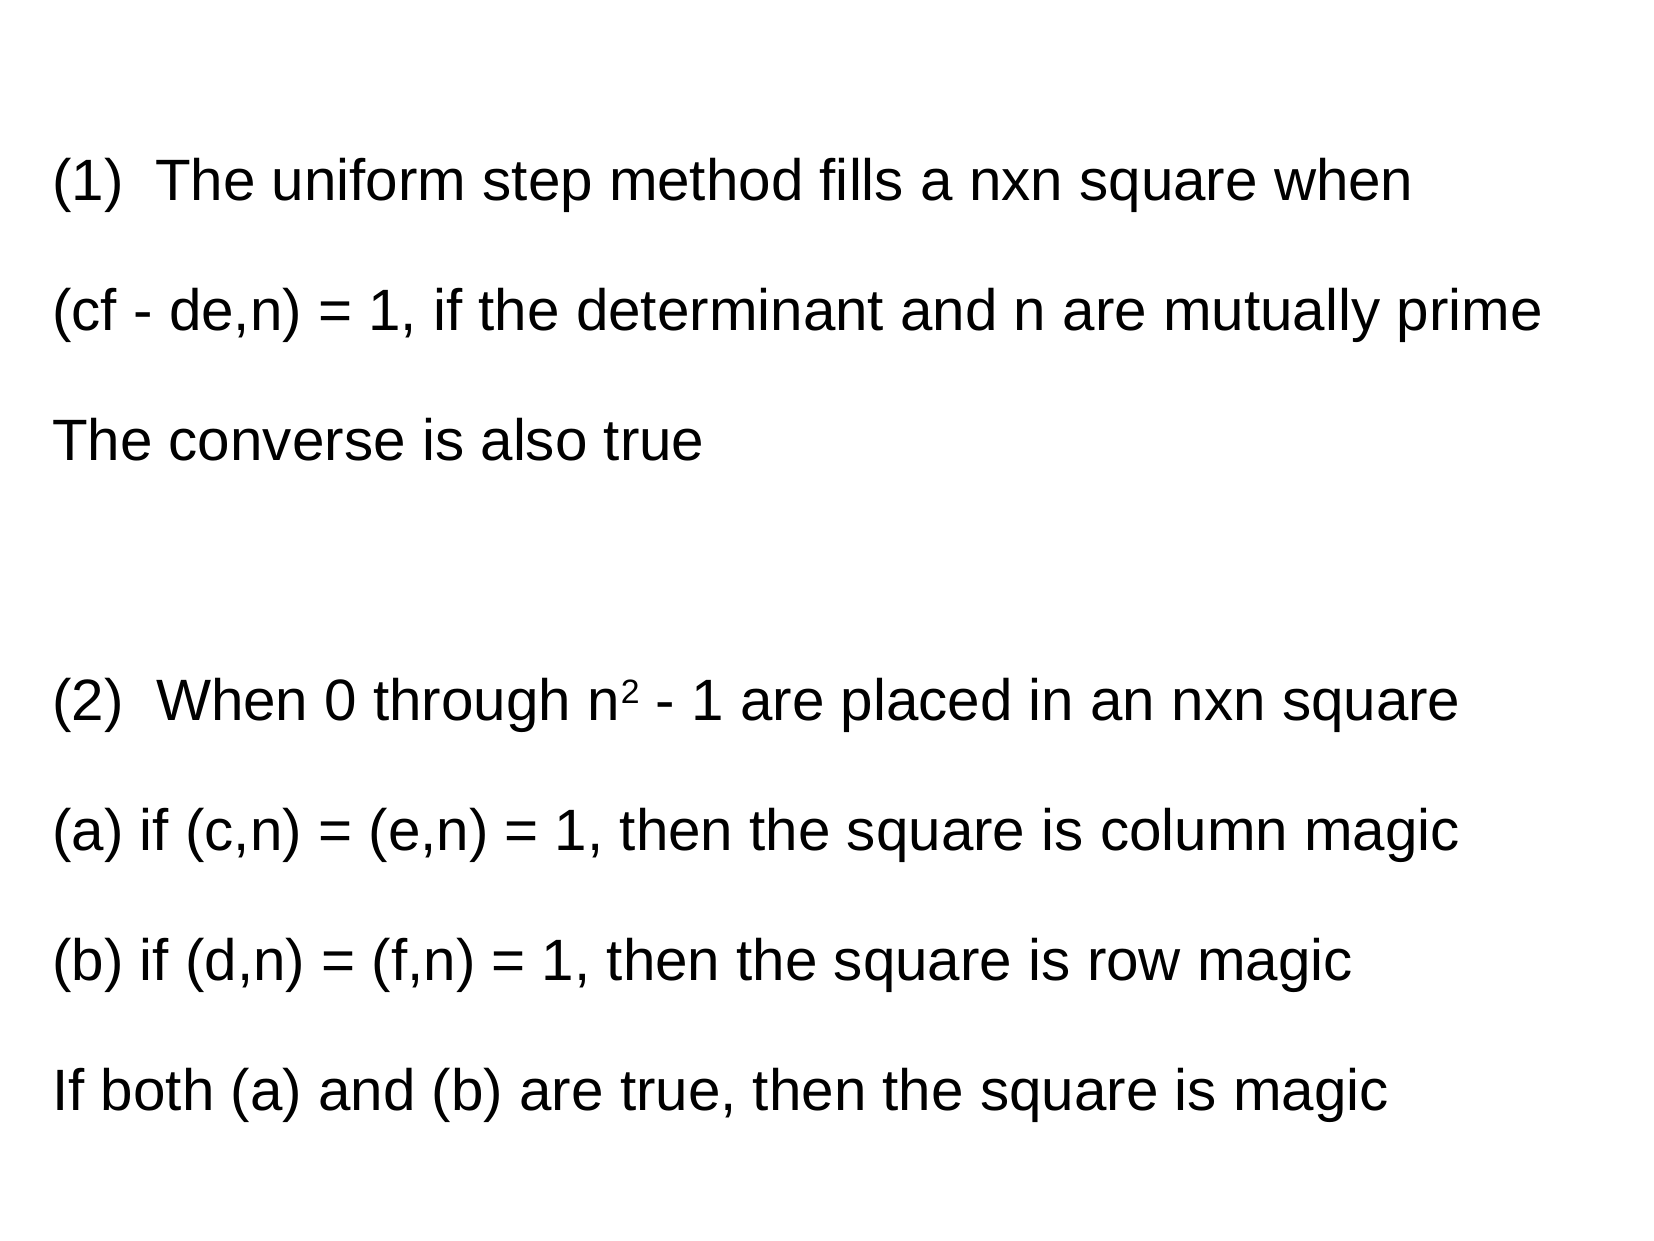

(1) The uniform step method fills a nxn square when
(cf - de,n) = 1, if the determinant and n are mutually prime
The converse is also true
(2) When 0 through n2 - 1 are placed in an nxn square
(a) if (c,n) = (e,n) = 1, then the square is column magic
(b) if (d,n) = (f,n) = 1, then the square is row magic
If both (a) and (b) are true, then the square is magic